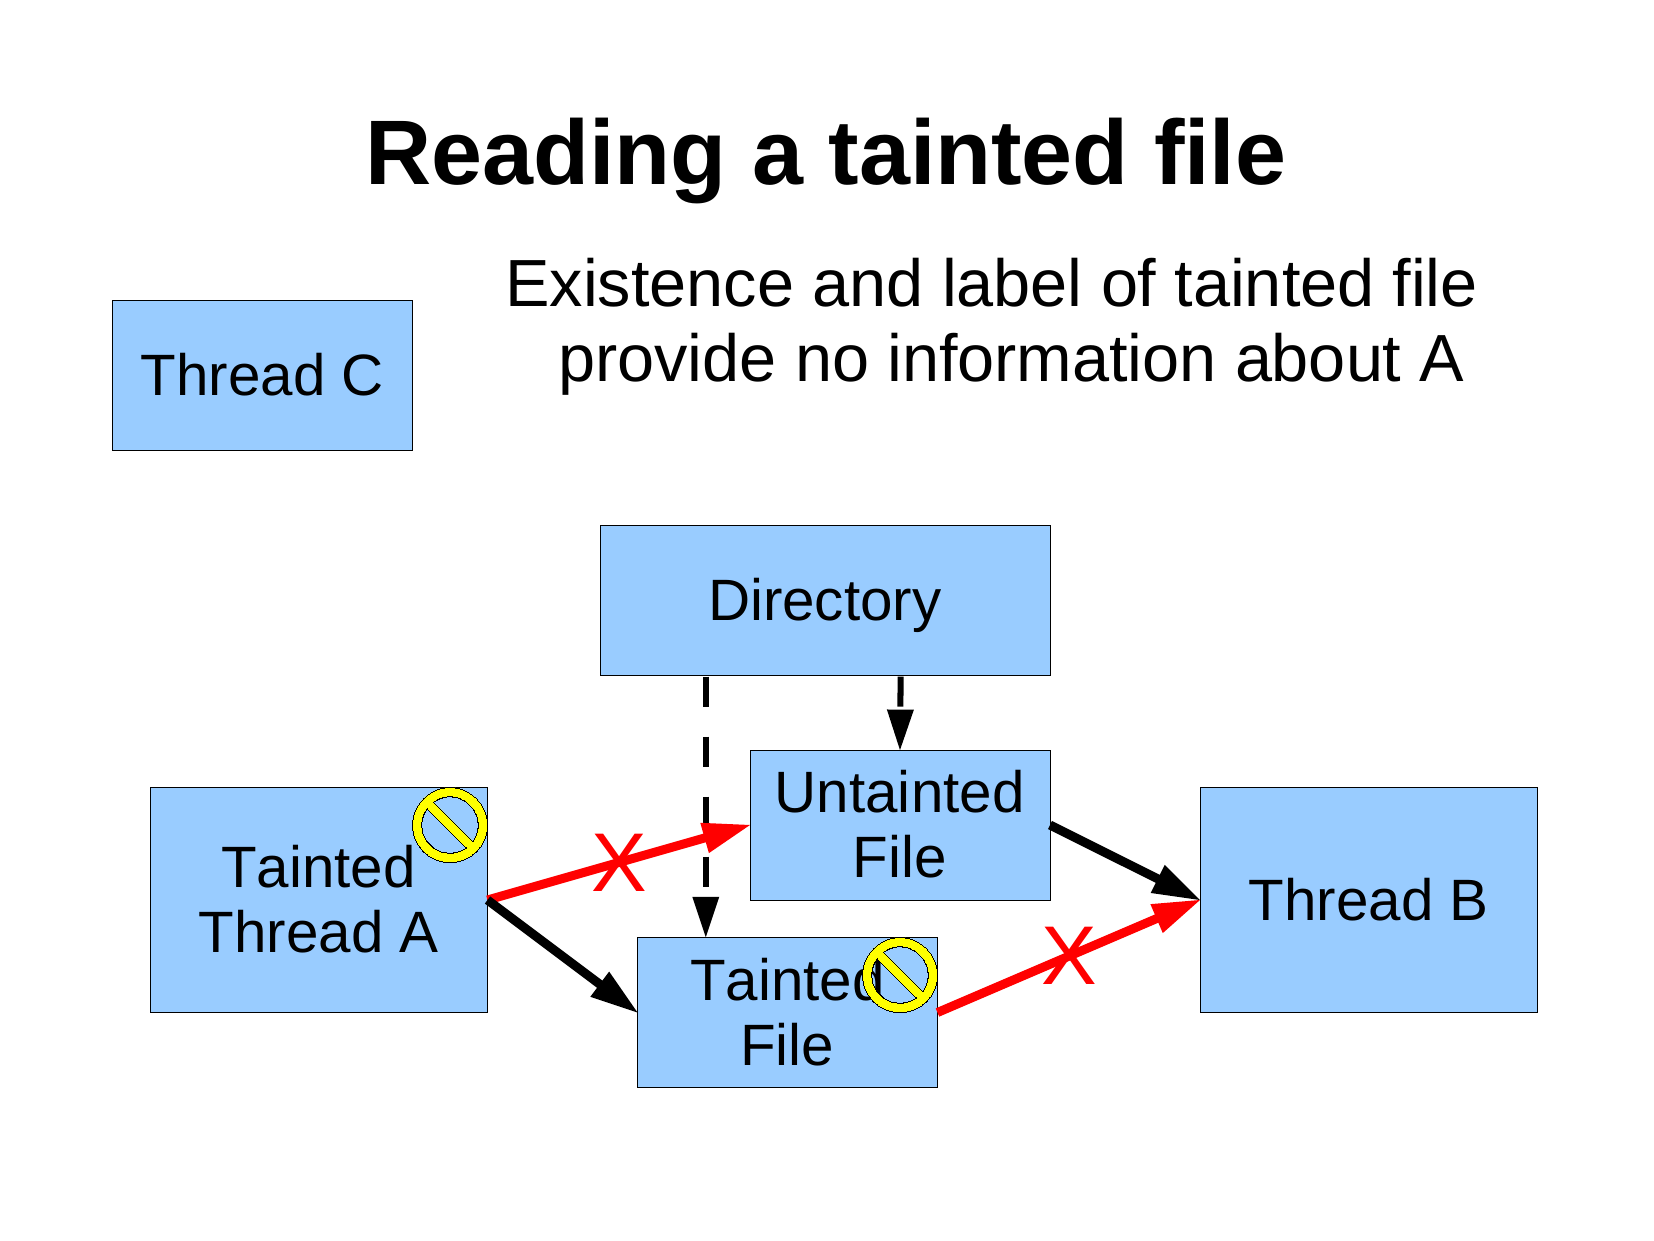

# Reading a tainted file
Existence and label of tainted file provide no information about A
Thread C
Directory
Untainted
File
Tainted
Thread A
Thread B
Tainted
File